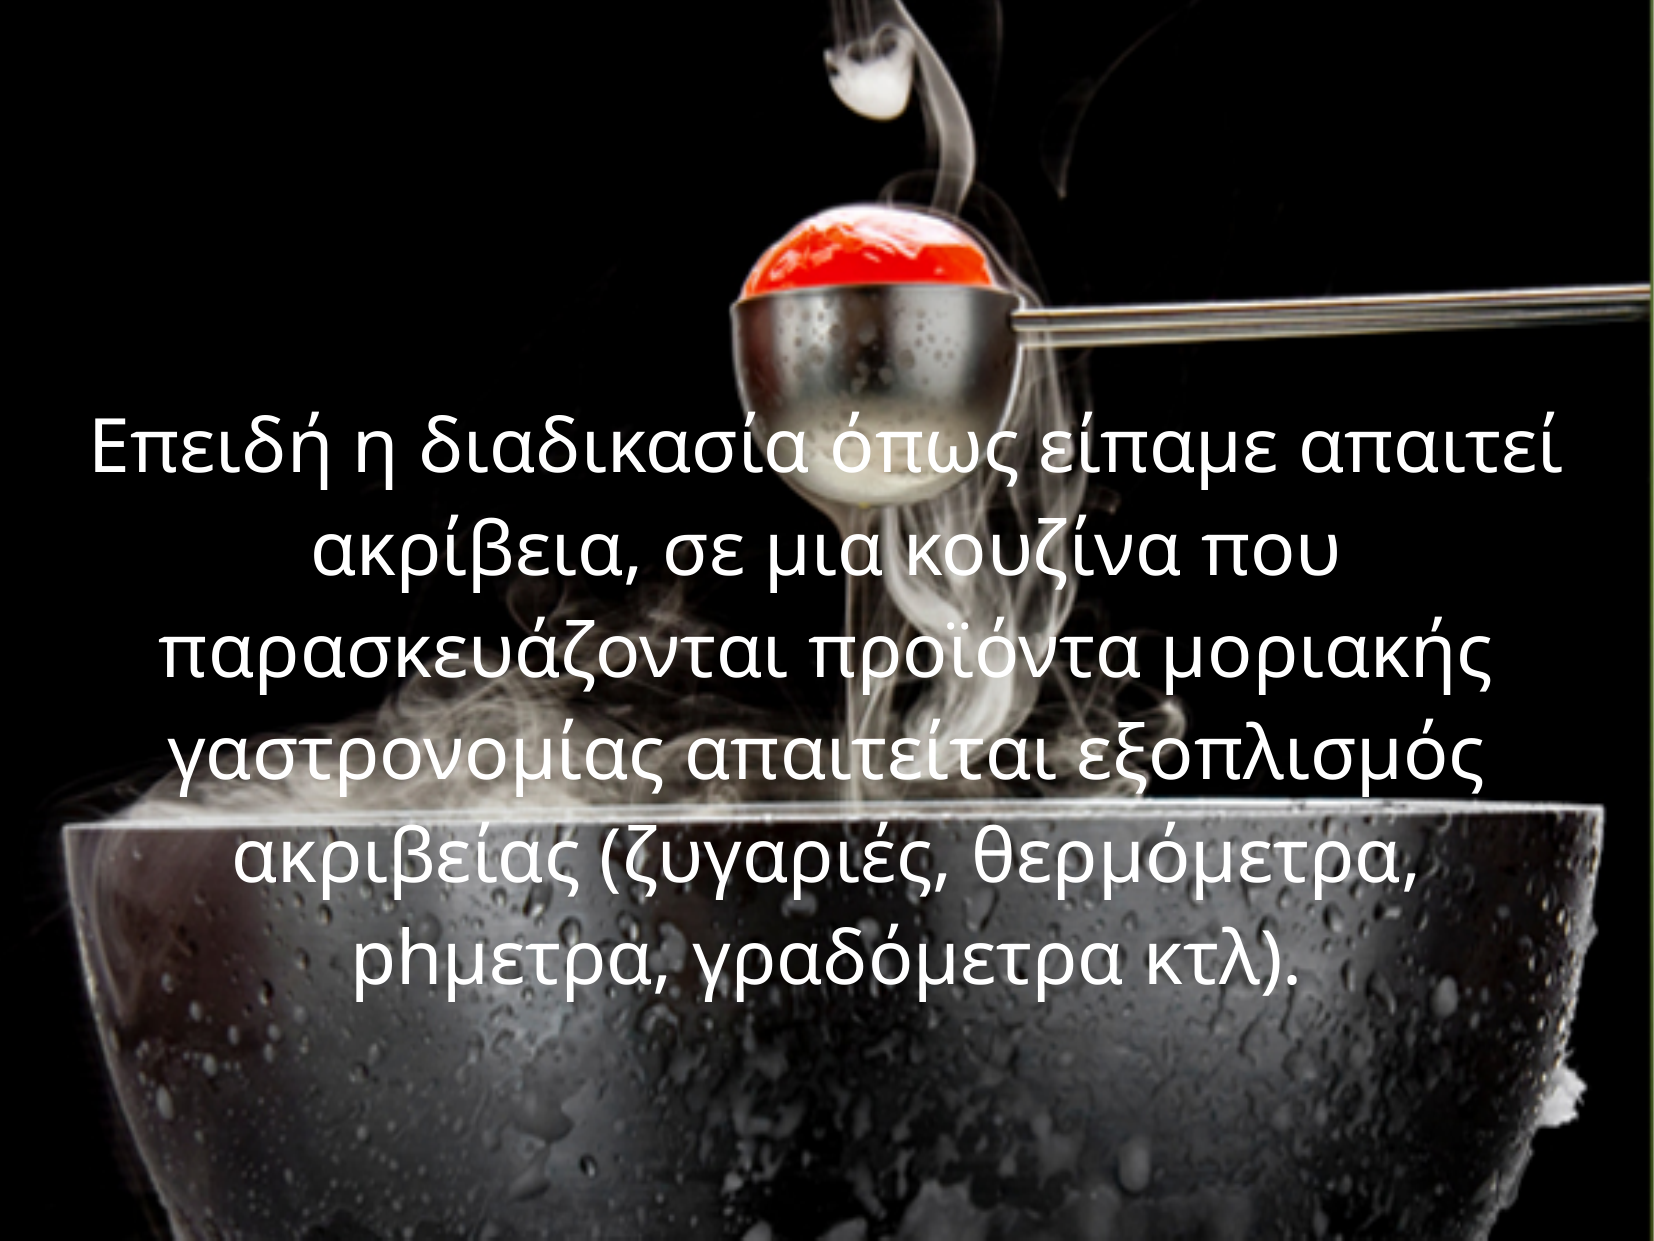

# Επειδή η διαδικασία όπως είπαμε απαιτεί ακρίβεια, σε μια κουζίνα που παρασκευάζονται προϊόντα μοριακής γαστρονομίας απαιτείται εξοπλισμός ακριβείας (ζυγαριές, θερμόμετρα, phμετρα, γραδόμετρα κτλ).